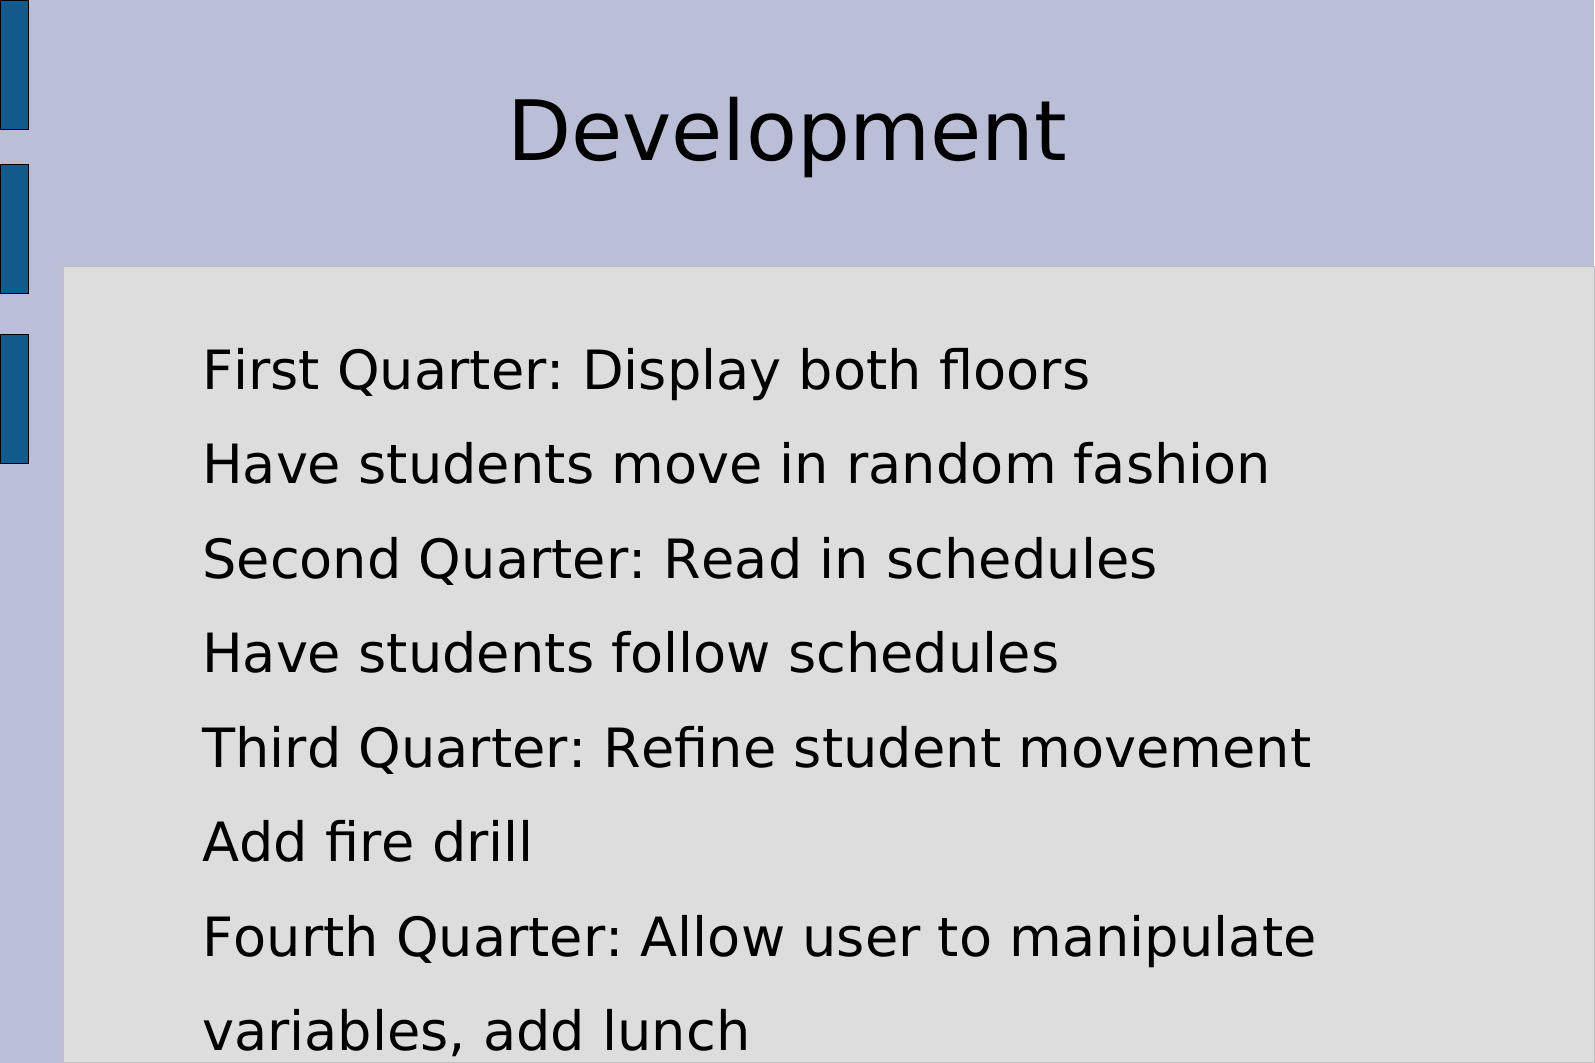

Development
First Quarter: Display both floors
Have students move in random fashion
Second Quarter: Read in schedules
Have students follow schedules
Third Quarter: Refine student movement
Add fire drill
Fourth Quarter: Allow user to manipulate variables, add lunch